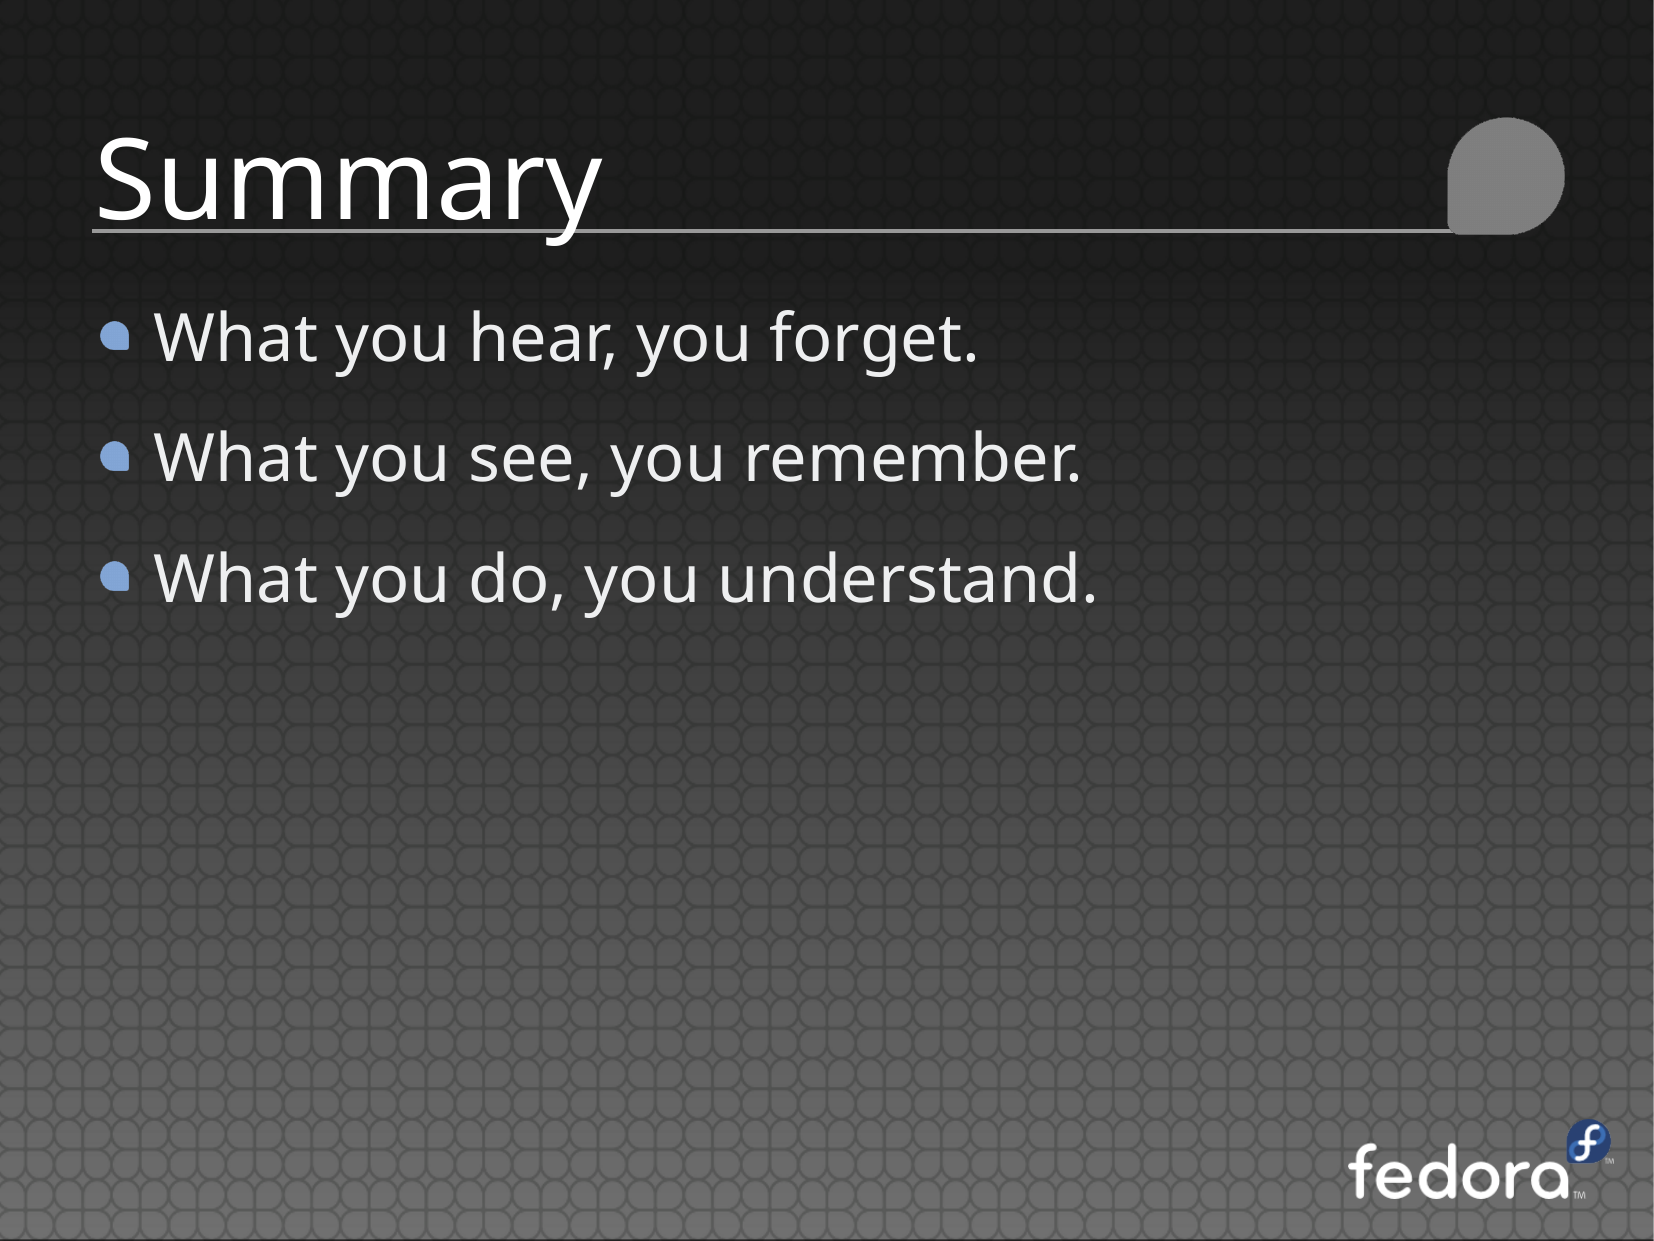

Summary
# What you hear, you forget.
What you see, you remember.
What you do, you understand.